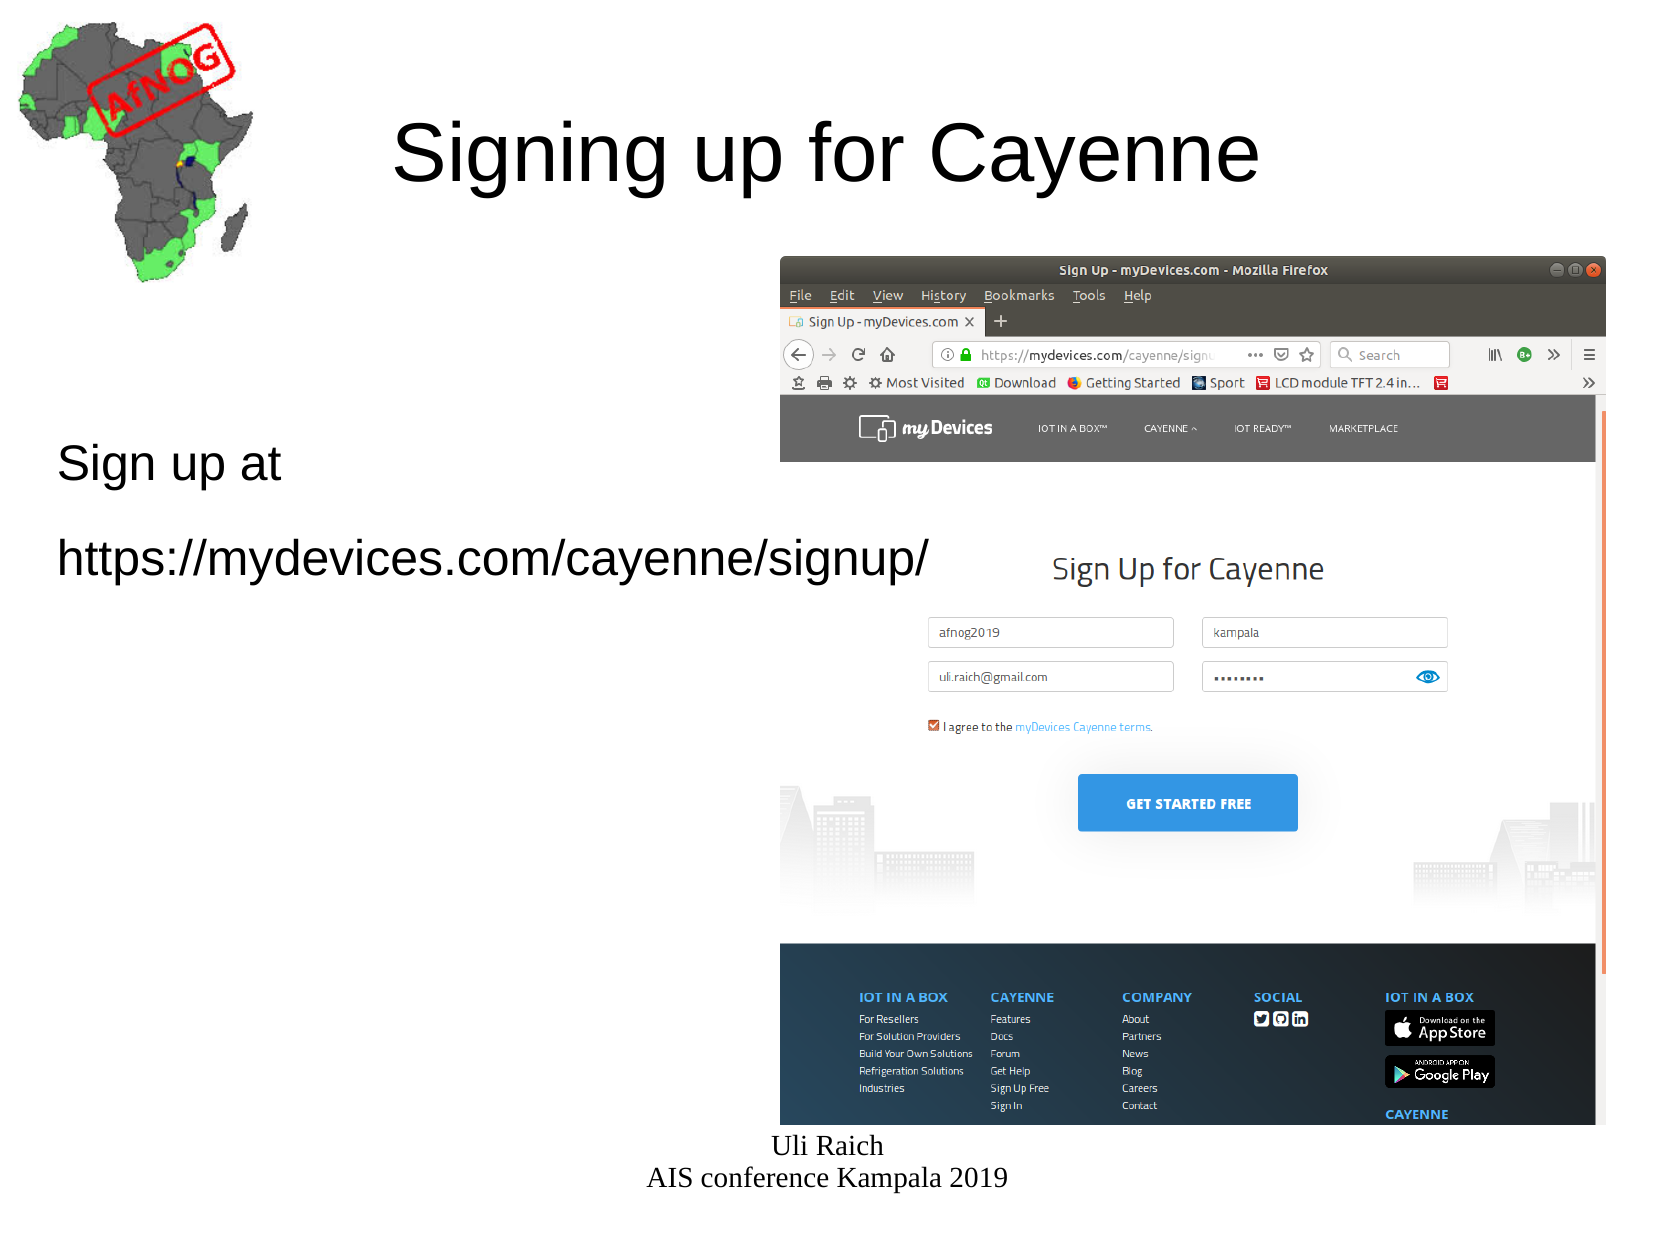

# Signing up for Cayenne
Sign up at
https://mydevices.com/cayenne/signup/